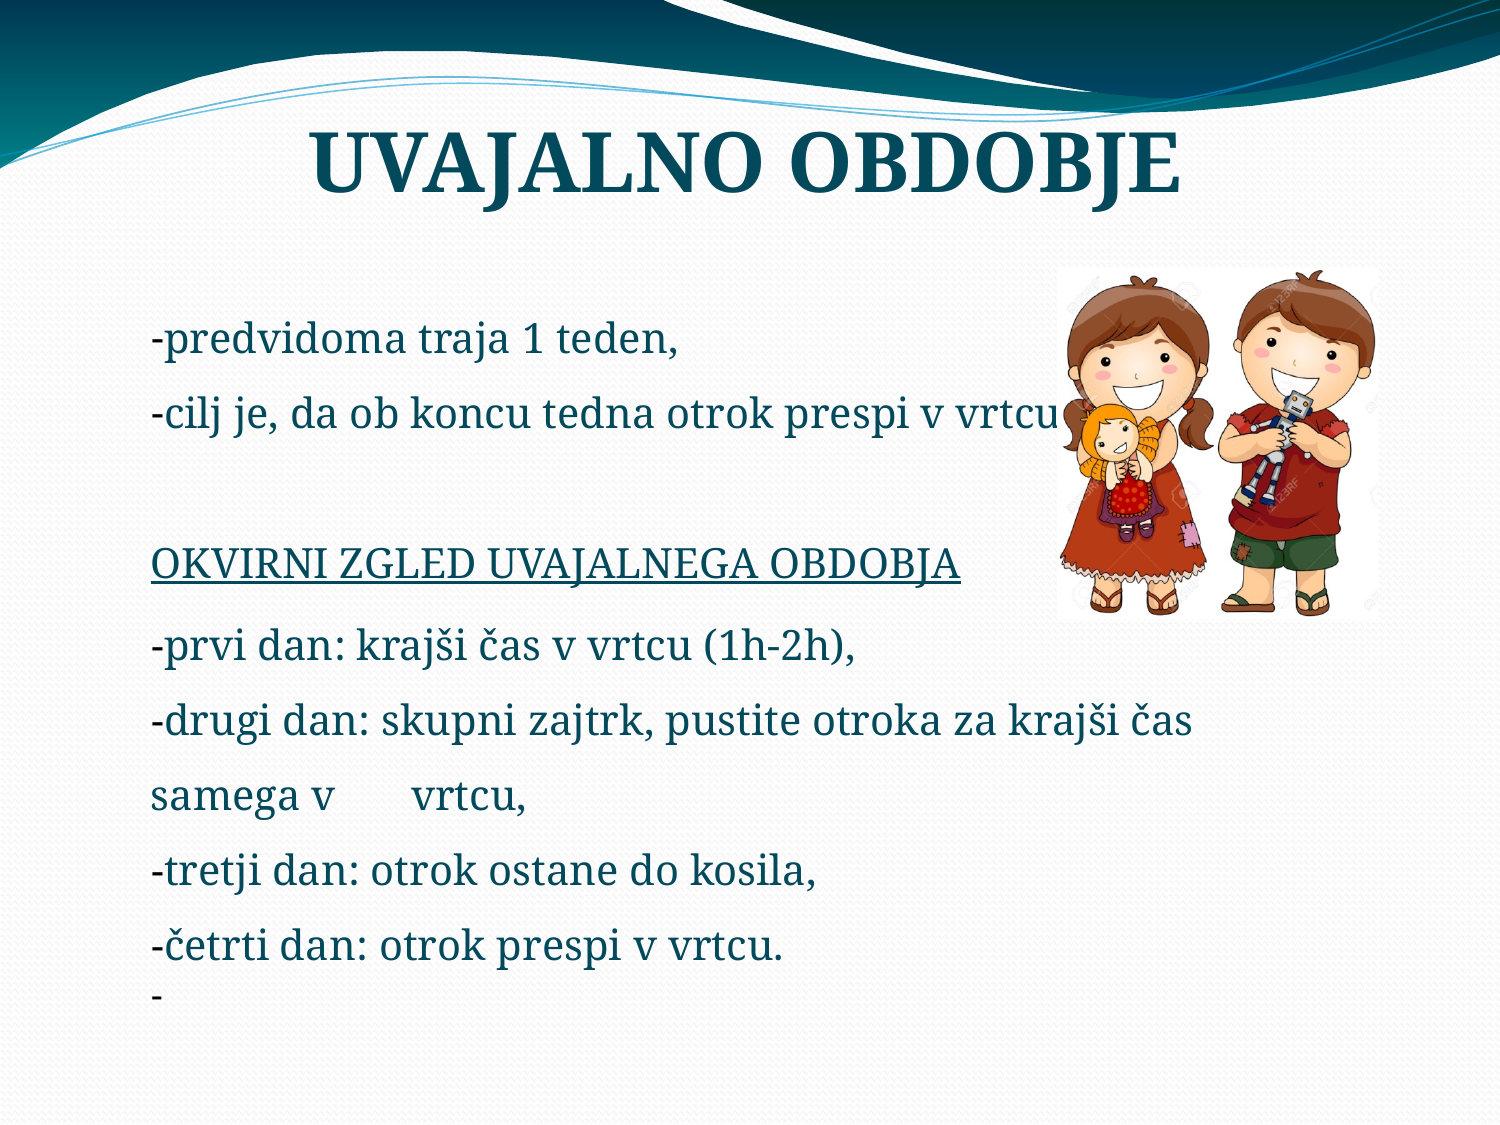

UVAJALNO OBDOBJE
predvidoma traja 1 teden,
cilj je, da ob koncu tedna otrok prespi v vrtcu.
OKVIRNI ZGLED UVAJALNEGA OBDOBJA
prvi dan: krajši čas v vrtcu (1h-2h),
drugi dan: skupni zajtrk, pustite otroka za krajši čas samega v vrtcu,
tretji dan: otrok ostane do kosila,
četrti dan: otrok prespi v vrtcu.